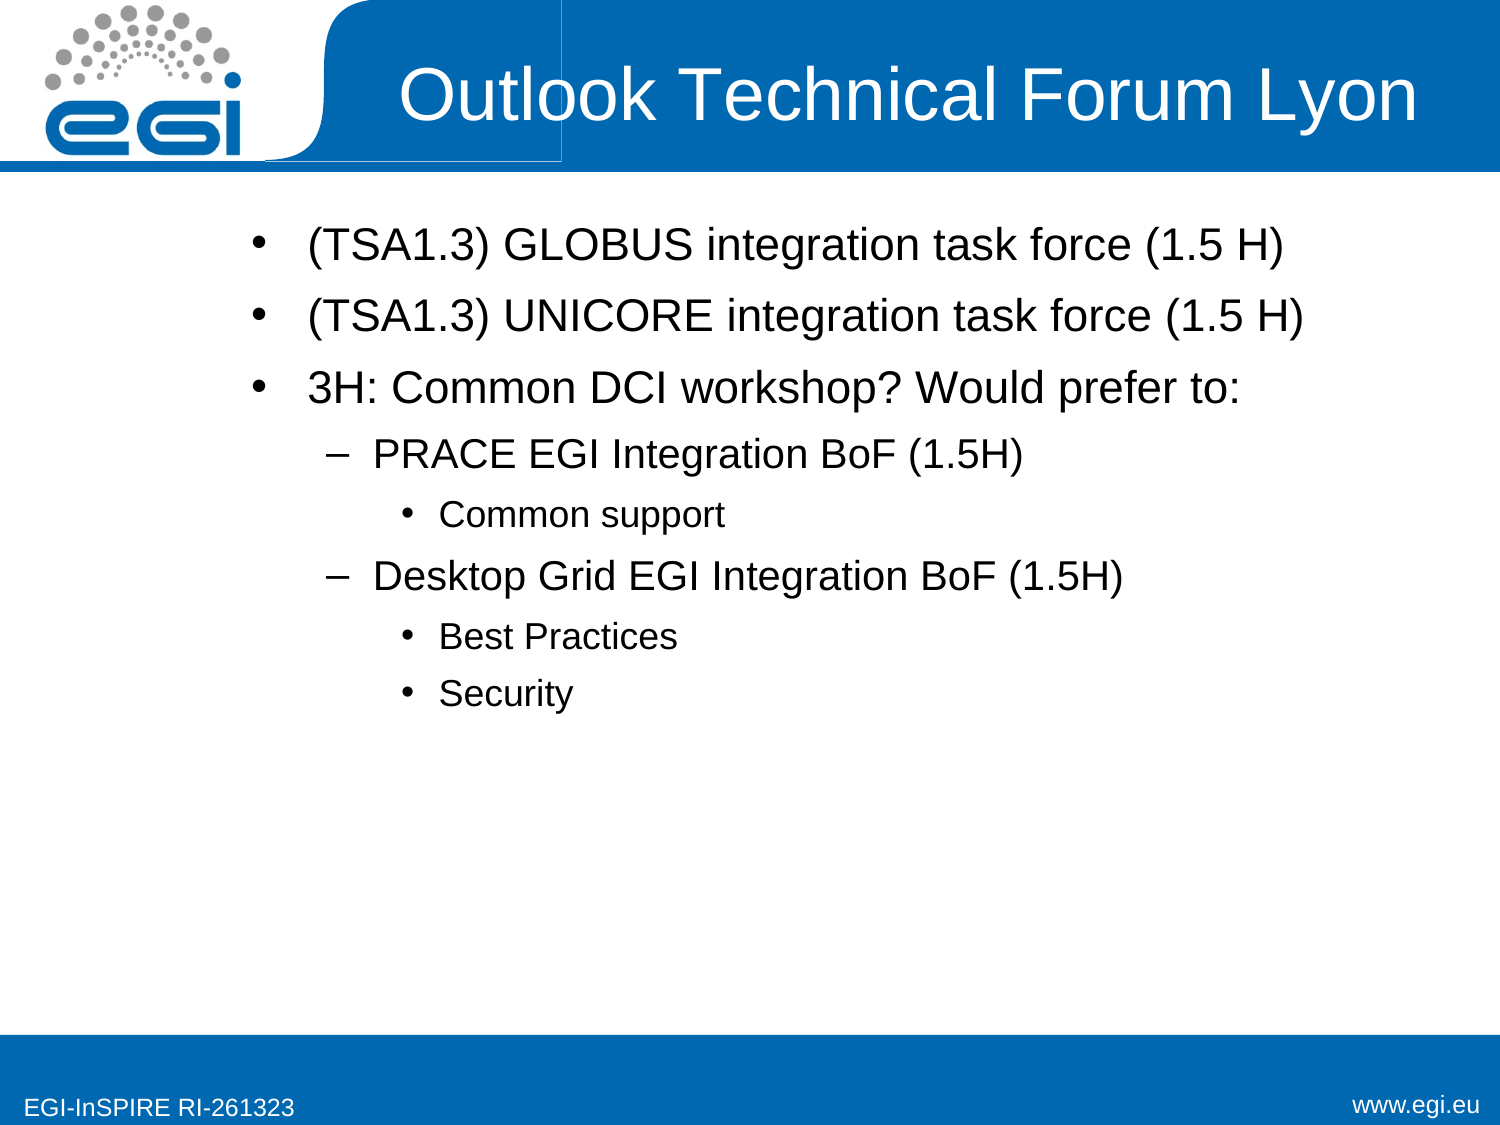

# Outlook Technical Forum Lyon
(TSA1.3) GLOBUS integration task force (1.5 H)
(TSA1.3) UNICORE integration task force (1.5 H)
3H: Common DCI workshop? Would prefer to:
PRACE EGI Integration BoF (1.5H)
Common support
Desktop Grid EGI Integration BoF (1.5H)
Best Practices
Security